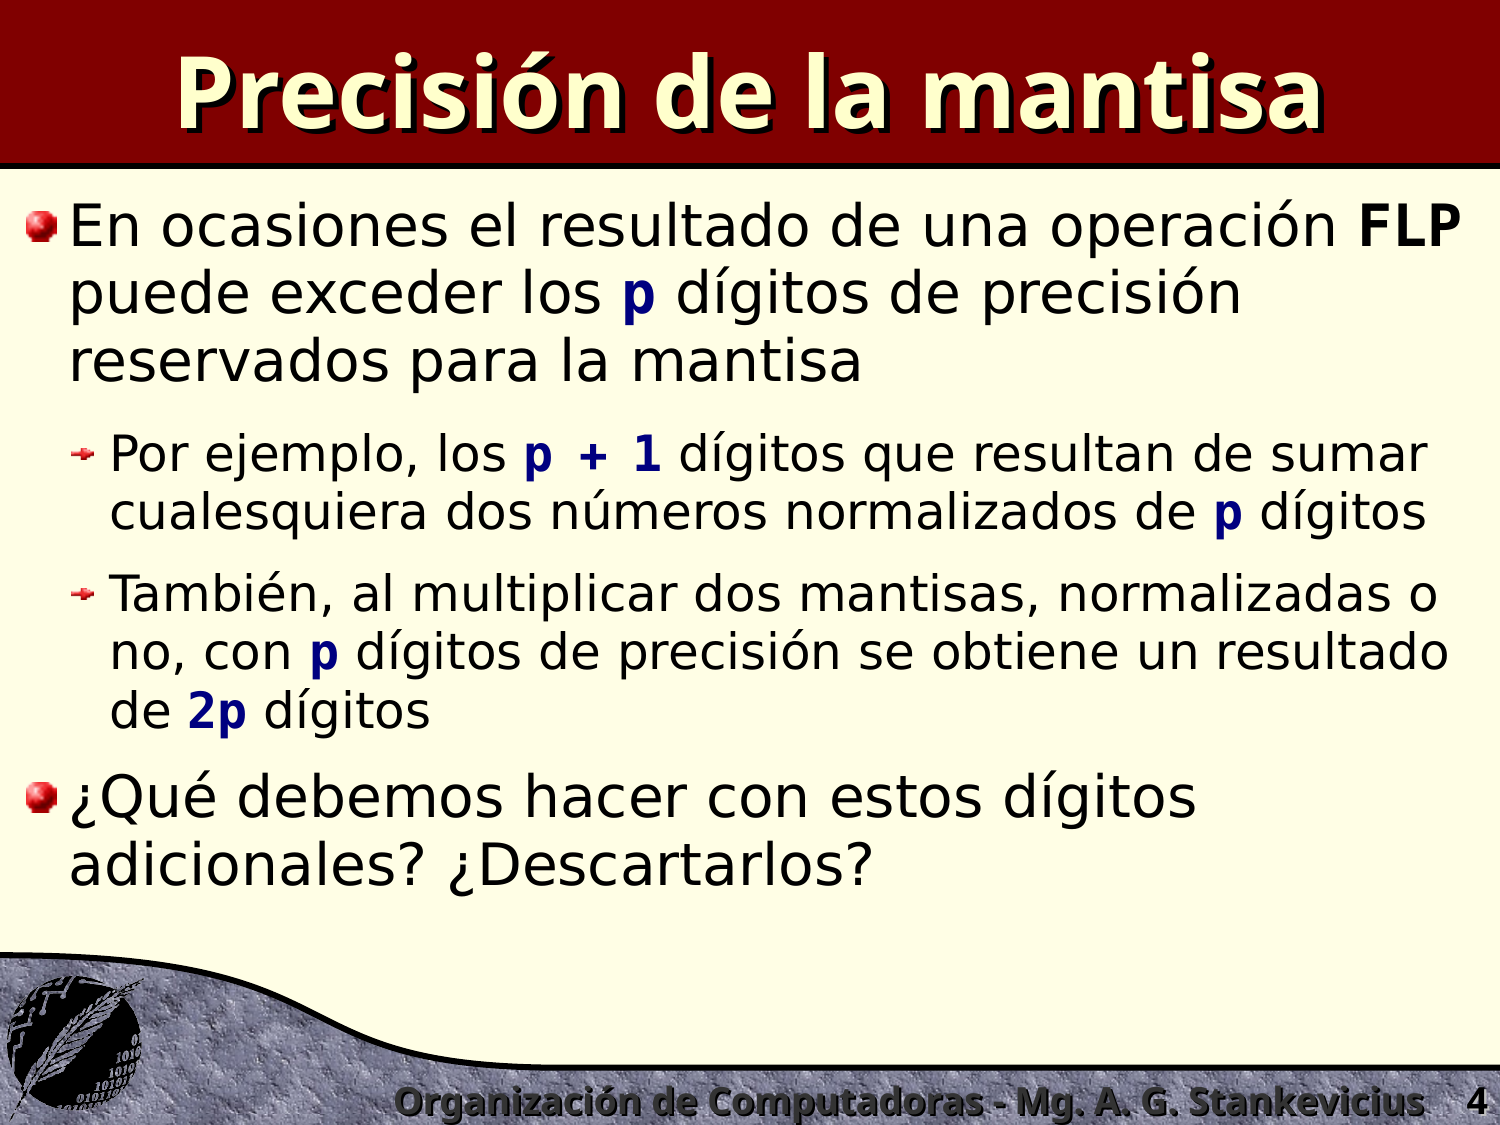

# Precisión de la mantisa
En ocasiones el resultado de una operación FLP
puede exceder los p dígitos de precisión
reservados para la mantisa
Por ejemplo, los p + 1 dígitos que resultan de sumar cualesquiera dos números normalizados de p dígitos
También, al multiplicar dos mantisas, normalizadas o no, con p dígitos de precisión se obtiene un resultado de 2p dígitos
¿Qué debemos hacer con estos dígitos adicionales? ¿Descartarlos?
4